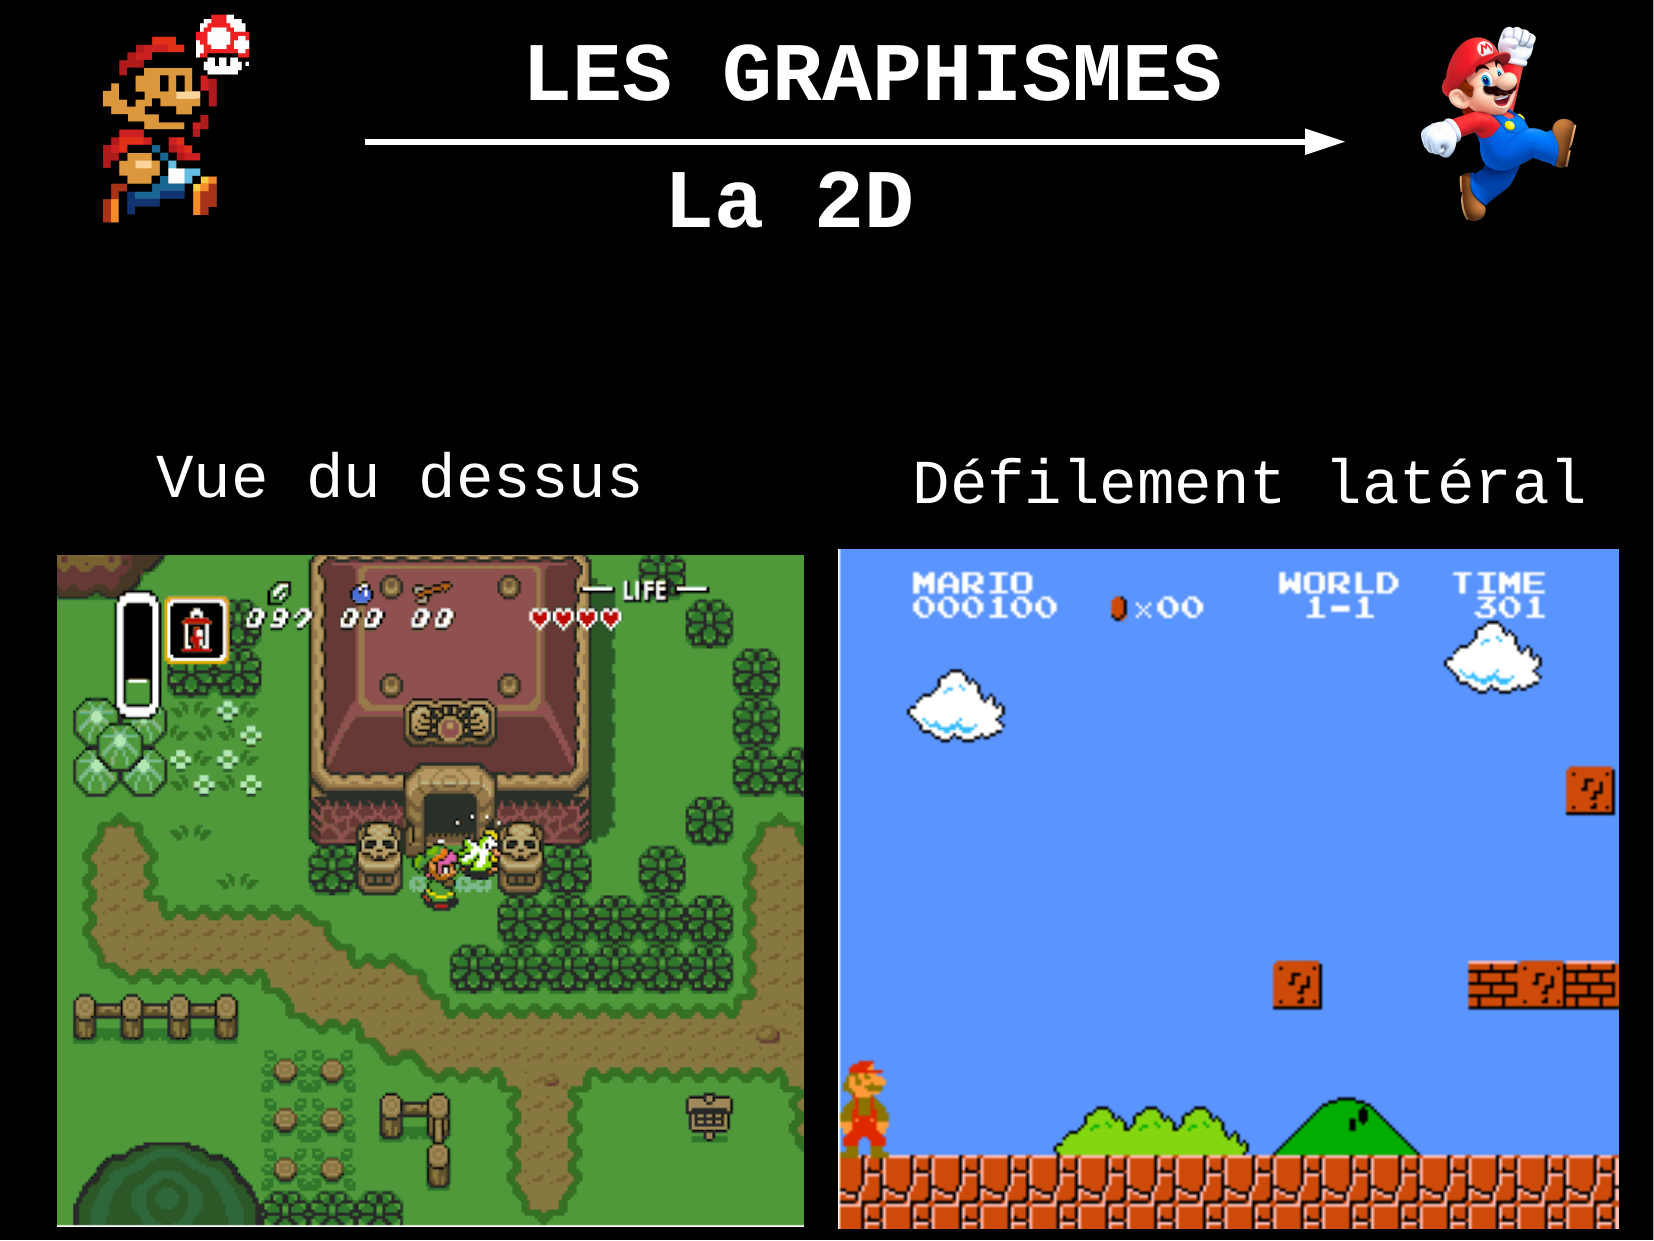

LES GRAPHISMES
La 2D
Vue du dessus
Défilement latéral